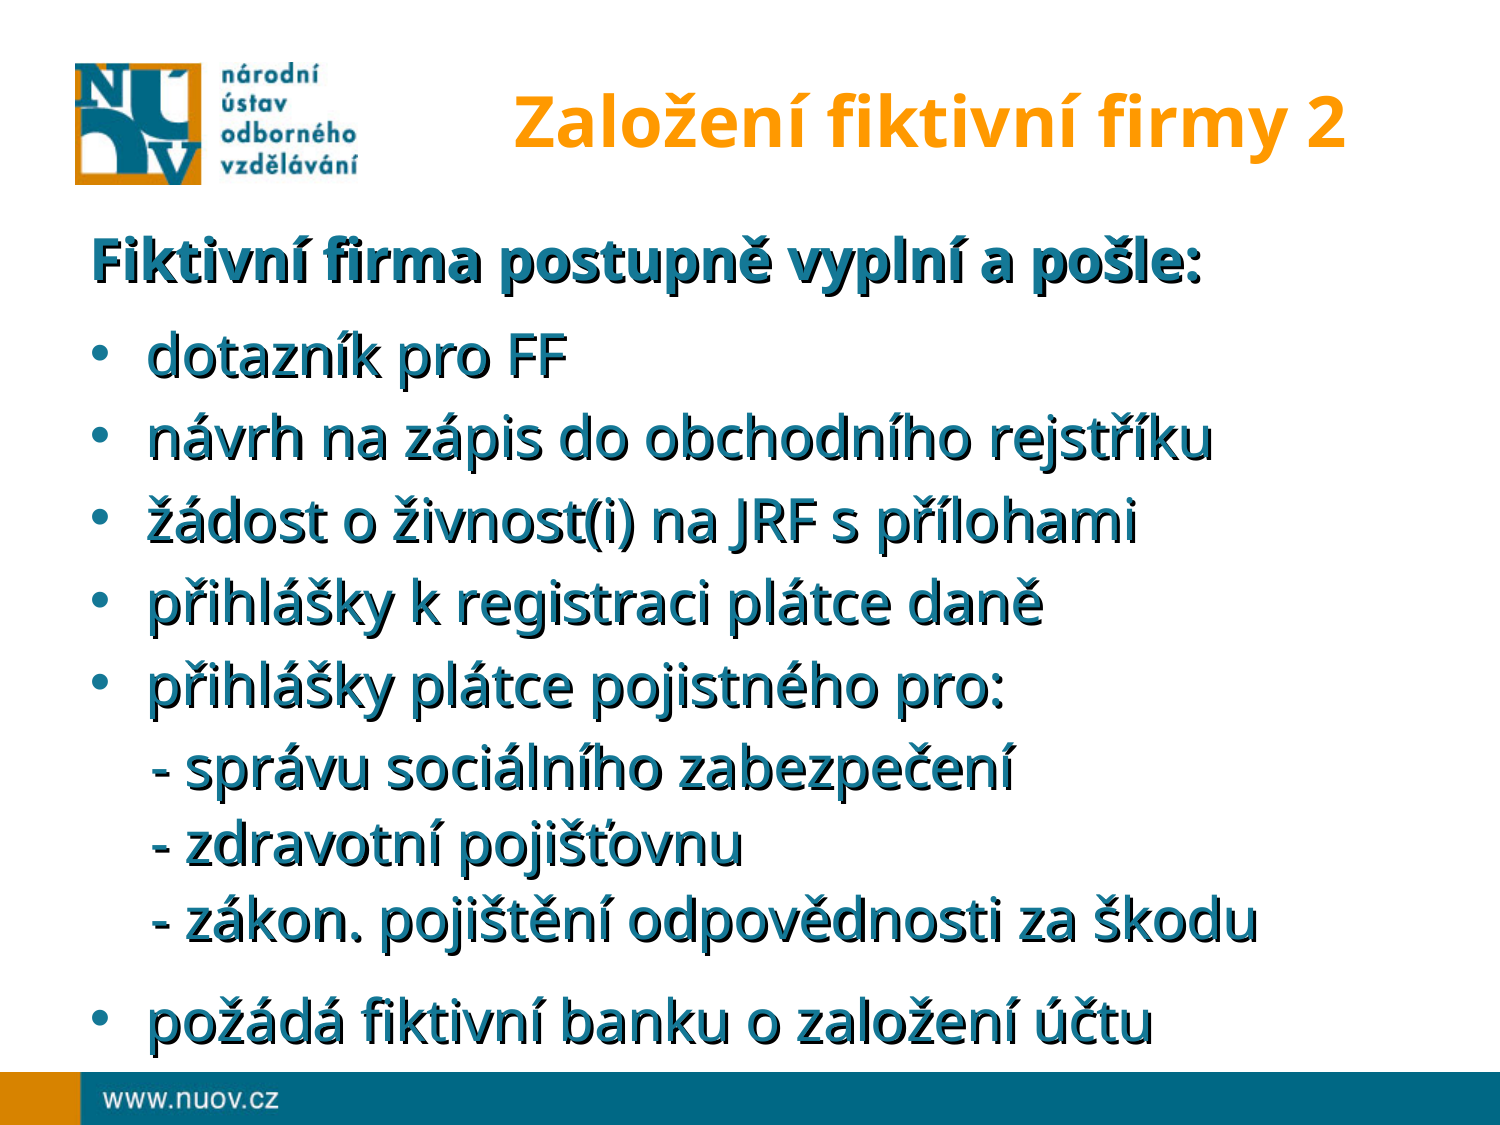

# Založení fiktivní firmy 2
Fiktivní firma postupně vyplní a pošle:
dotazník pro FF
návrh na zápis do obchodního rejstříku
žádost o živnost(i) na JRF s přílohami
přihlášky k registraci plátce daně
přihlášky plátce pojistného pro:
 - správu sociálního zabezpečení
 - zdravotní pojišťovnu
 - zákon. pojištění odpovědnosti za škodu
požádá fiktivní banku o založení účtu